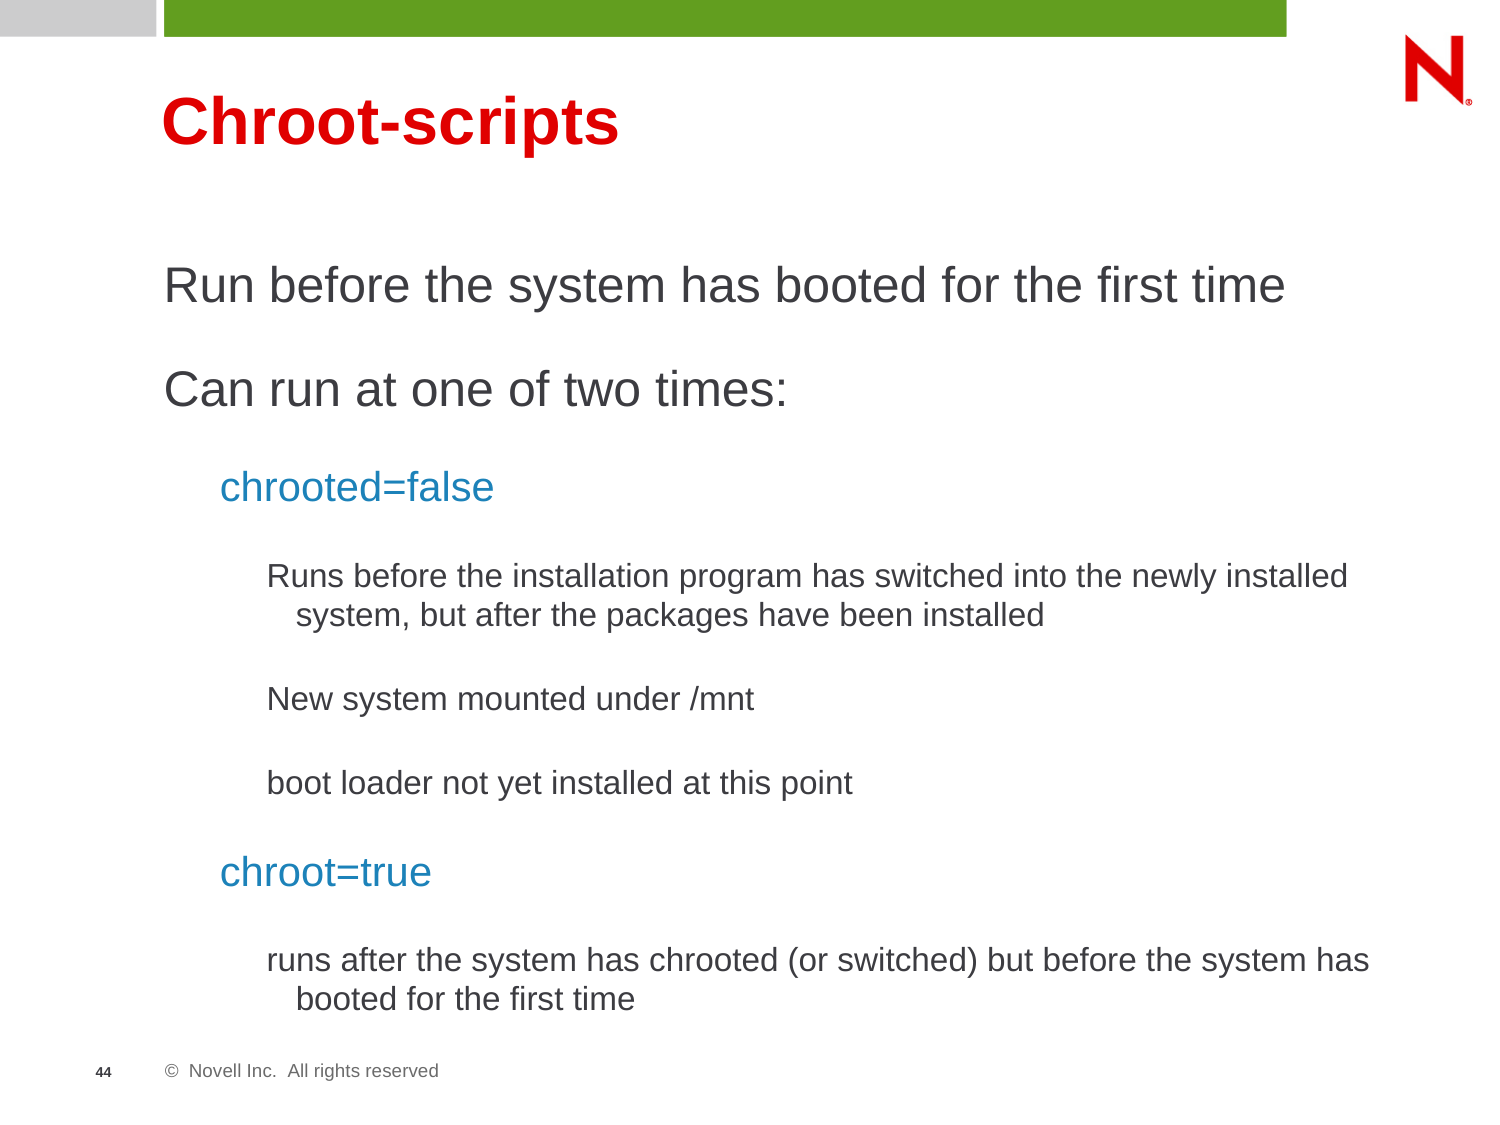

# Chroot-scripts
Run before the system has booted for the first time
Can run at one of two times:
chrooted=false
Runs before the installation program has switched into the newly installed system, but after the packages have been installed
New system mounted under /mnt
boot loader not yet installed at this point
chroot=true
runs after the system has chrooted (or switched) but before the system has booted for the first time